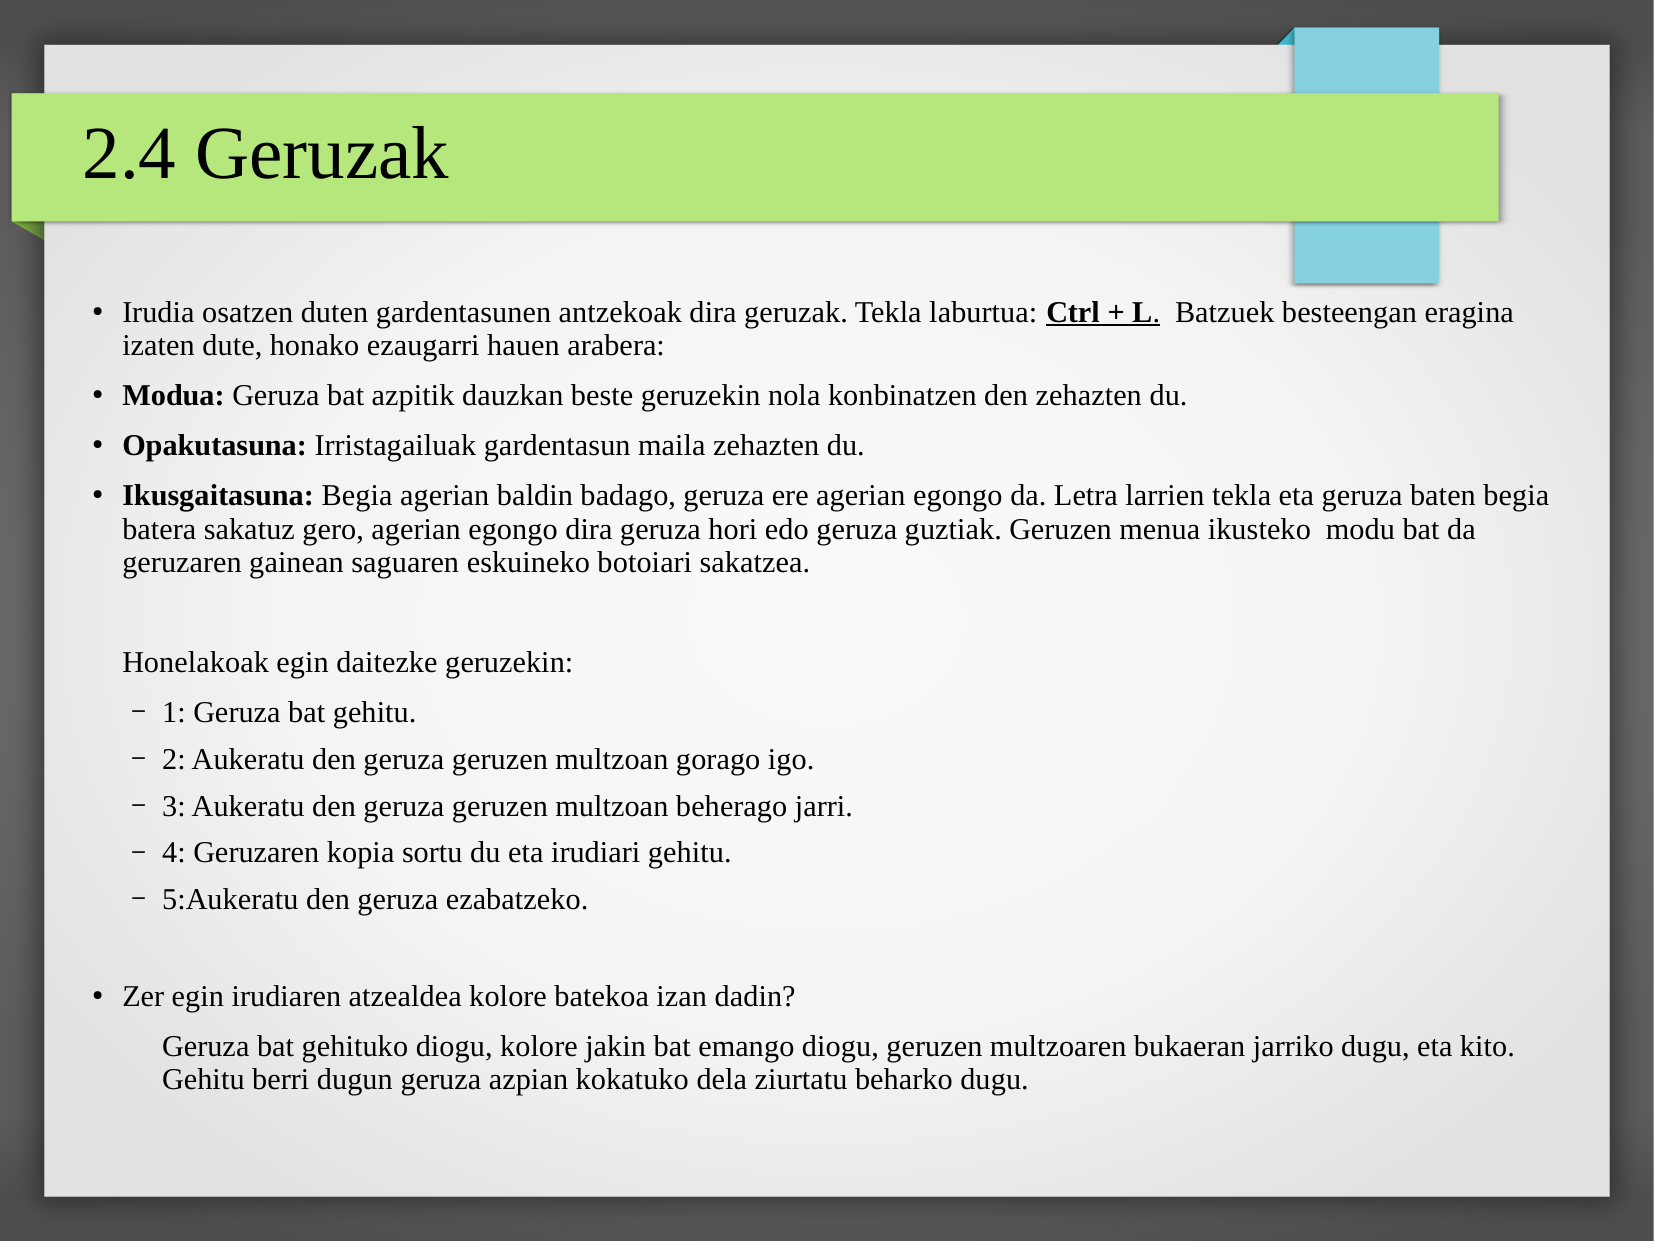

# 2.4 Geruzak
Irudia osatzen duten gardentasunen antzekoak dira geruzak. Tekla laburtua: Ctrl + L. Batzuek besteengan eragina izaten dute, honako ezaugarri hauen arabera:
Modua: Geruza bat azpitik dauzkan beste geruzekin nola konbinatzen den zehazten du.
Opakutasuna: Irristagailuak gardentasun maila zehazten du.
Ikusgaitasuna: Begia agerian baldin badago, geruza ere agerian egongo da. Letra larrien tekla eta geruza baten begia batera sakatuz gero, agerian egongo dira geruza hori edo geruza guztiak. Geruzen menua ikusteko modu bat da geruzaren gainean saguaren eskuineko botoiari sakatzea.
Honelakoak egin daitezke geruzekin:
1: Geruza bat gehitu.
2: Aukeratu den geruza geruzen multzoan gorago igo.
3: Aukeratu den geruza geruzen multzoan beherago jarri.
4: Geruzaren kopia sortu du eta irudiari gehitu.
5:Aukeratu den geruza ezabatzeko.
Zer egin irudiaren atzealdea kolore batekoa izan dadin?
Geruza bat gehituko diogu, kolore jakin bat emango diogu, geruzen multzoaren bukaeran jarriko dugu, eta kito. Gehitu berri dugun geruza azpian kokatuko dela ziurtatu beharko dugu.